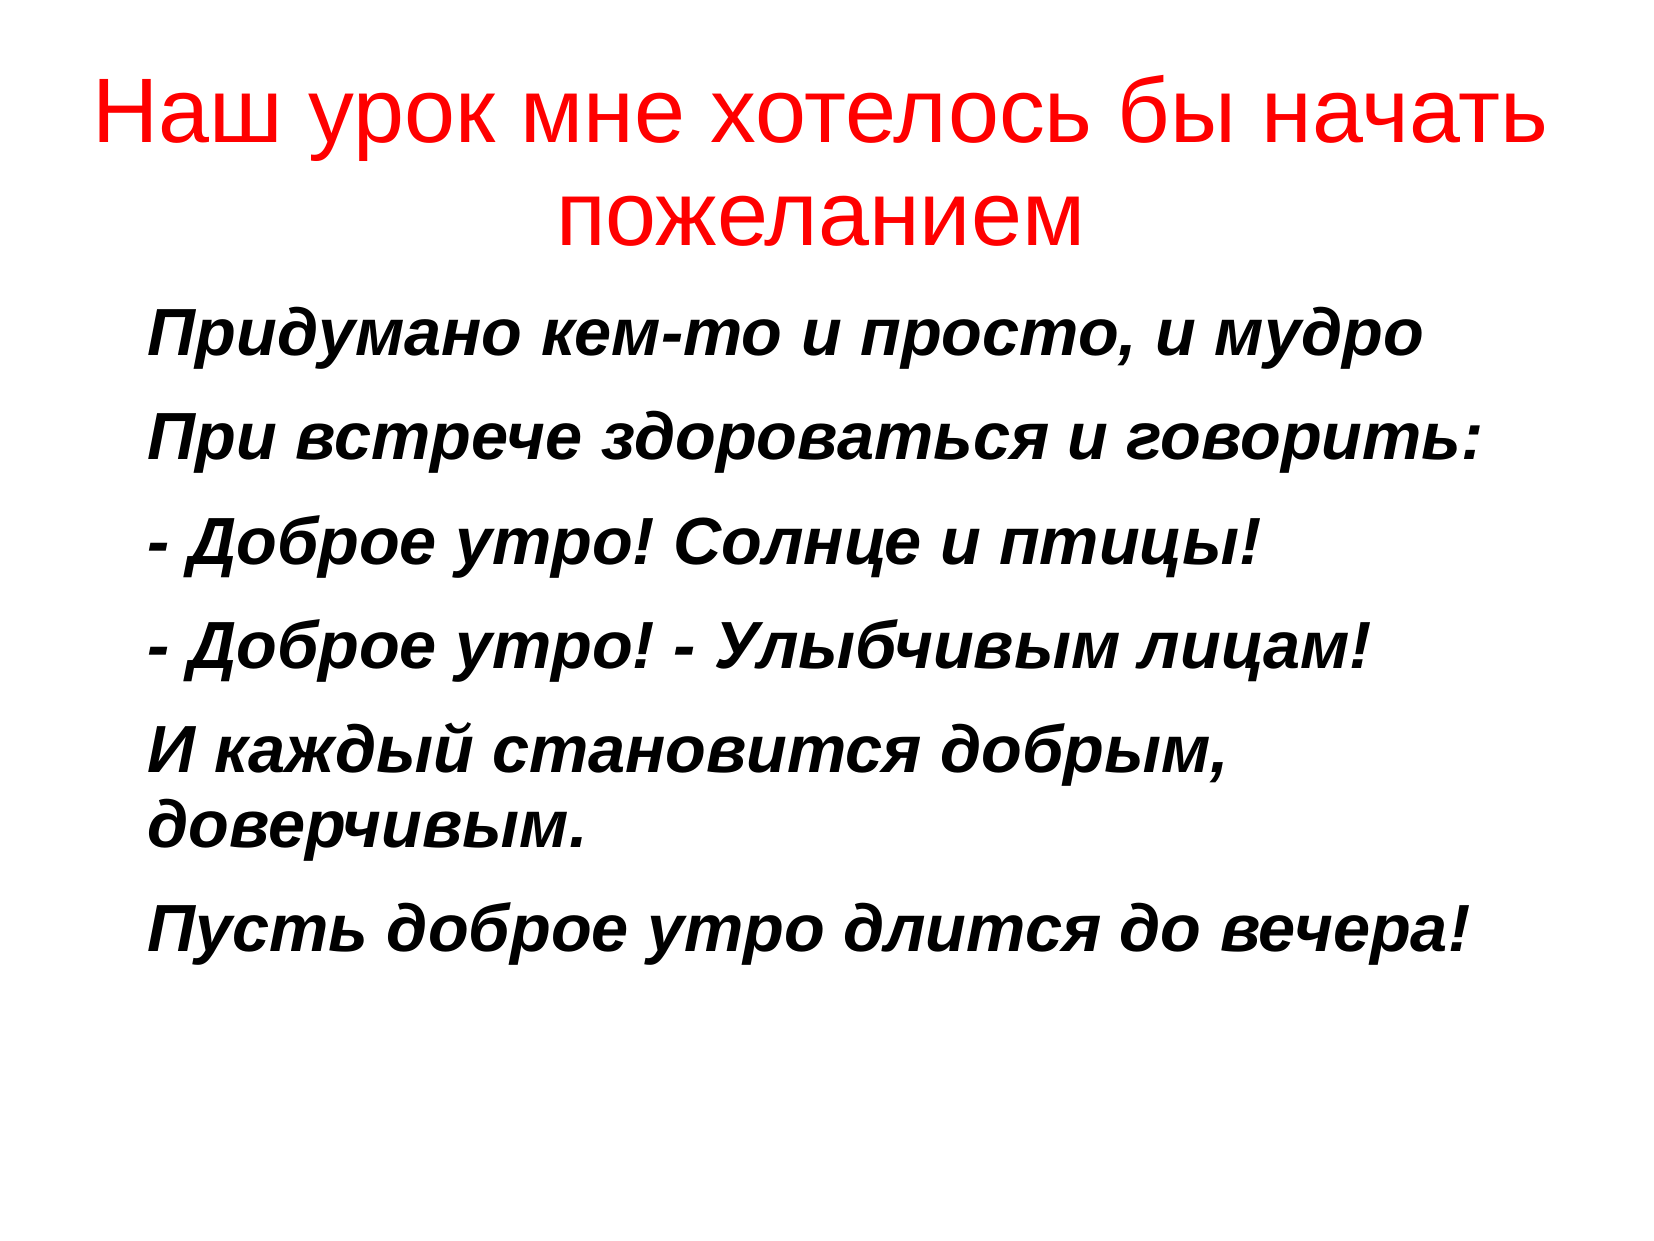

# Наш урок мне хотелось бы начать пожеланием
Придумано кем-то и просто, и мудро
При встрече здороваться и говорить:
- Доброе утро! Солнце и птицы!
- Доброе утро! - Улыбчивым лицам!
И каждый становится добрым, доверчивым.
Пусть доброе утро длится до вечера!